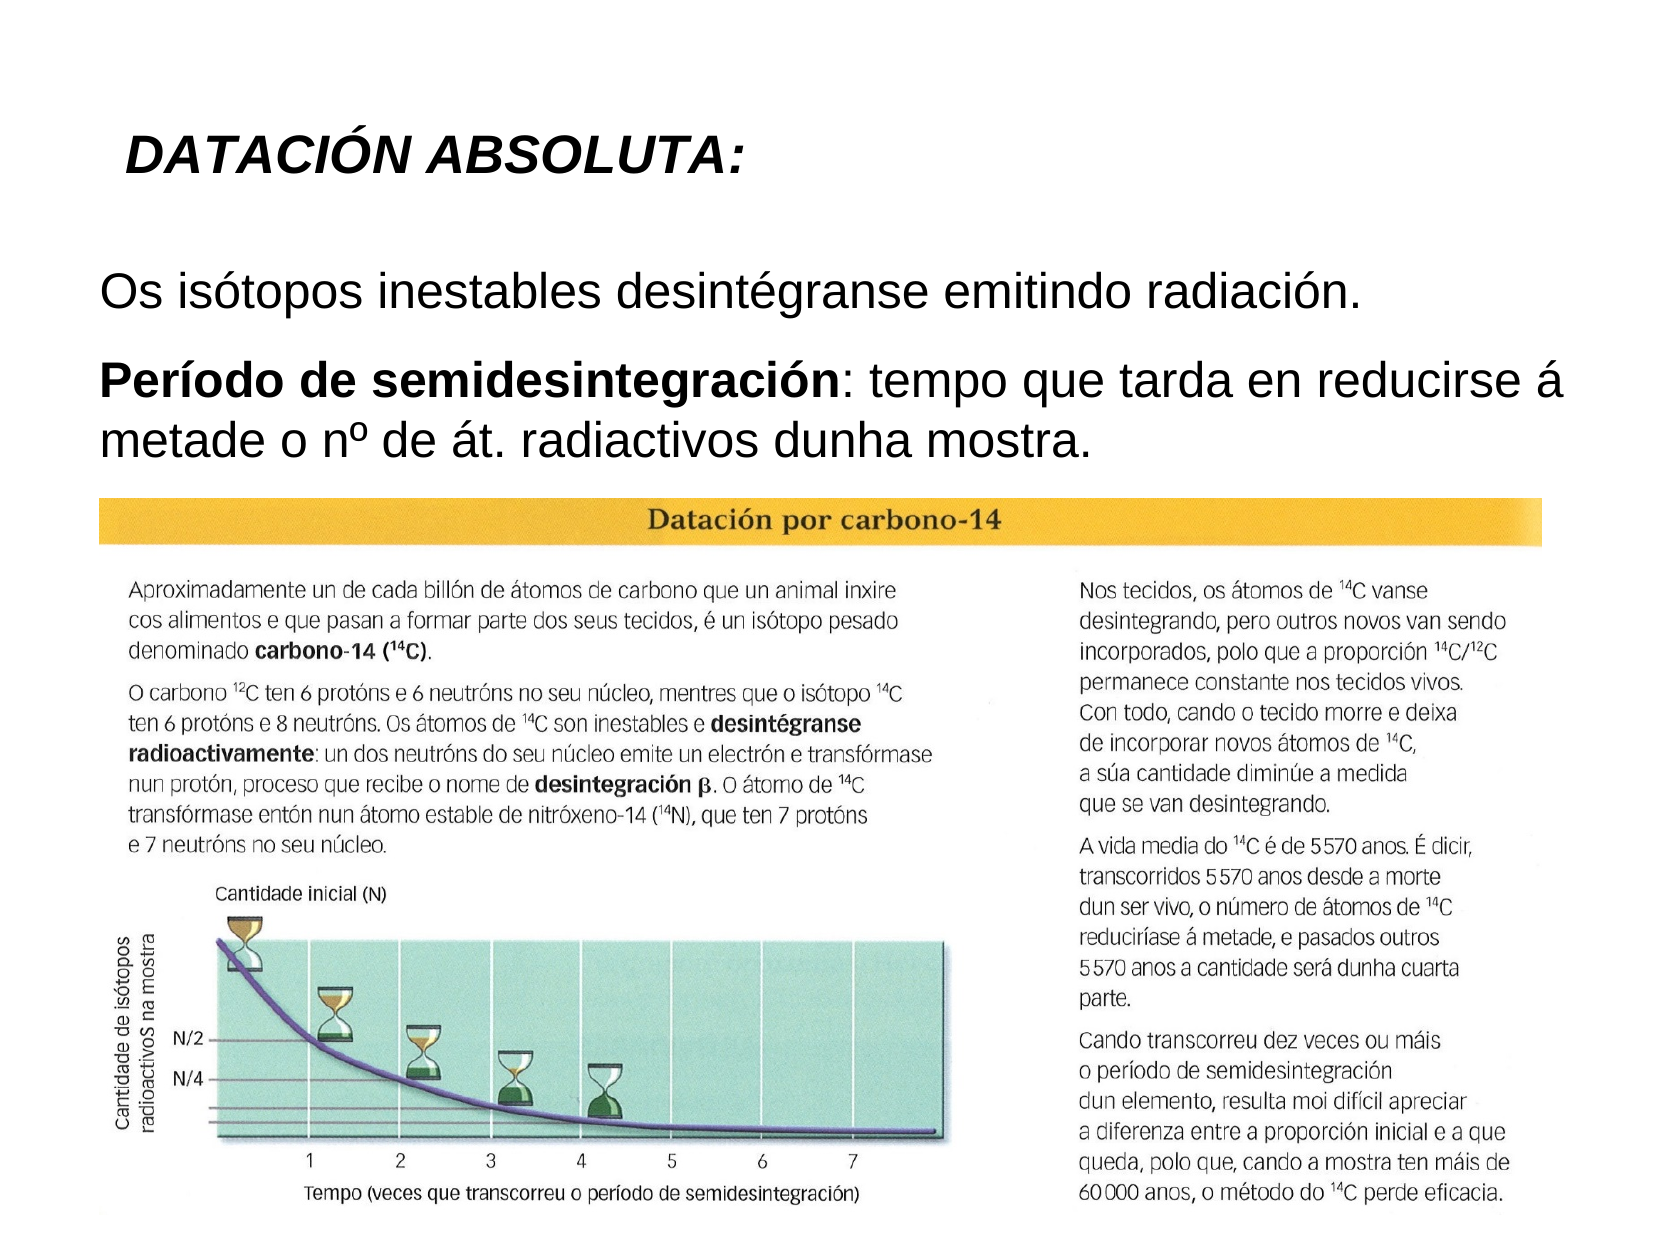

DATACIÓN ABSOLUTA:
# Os isótopos inestables desintégranse emitindo radiación.
Período de semidesintegración: tempo que tarda en reducirse á metade o nº de át. radiactivos dunha mostra.